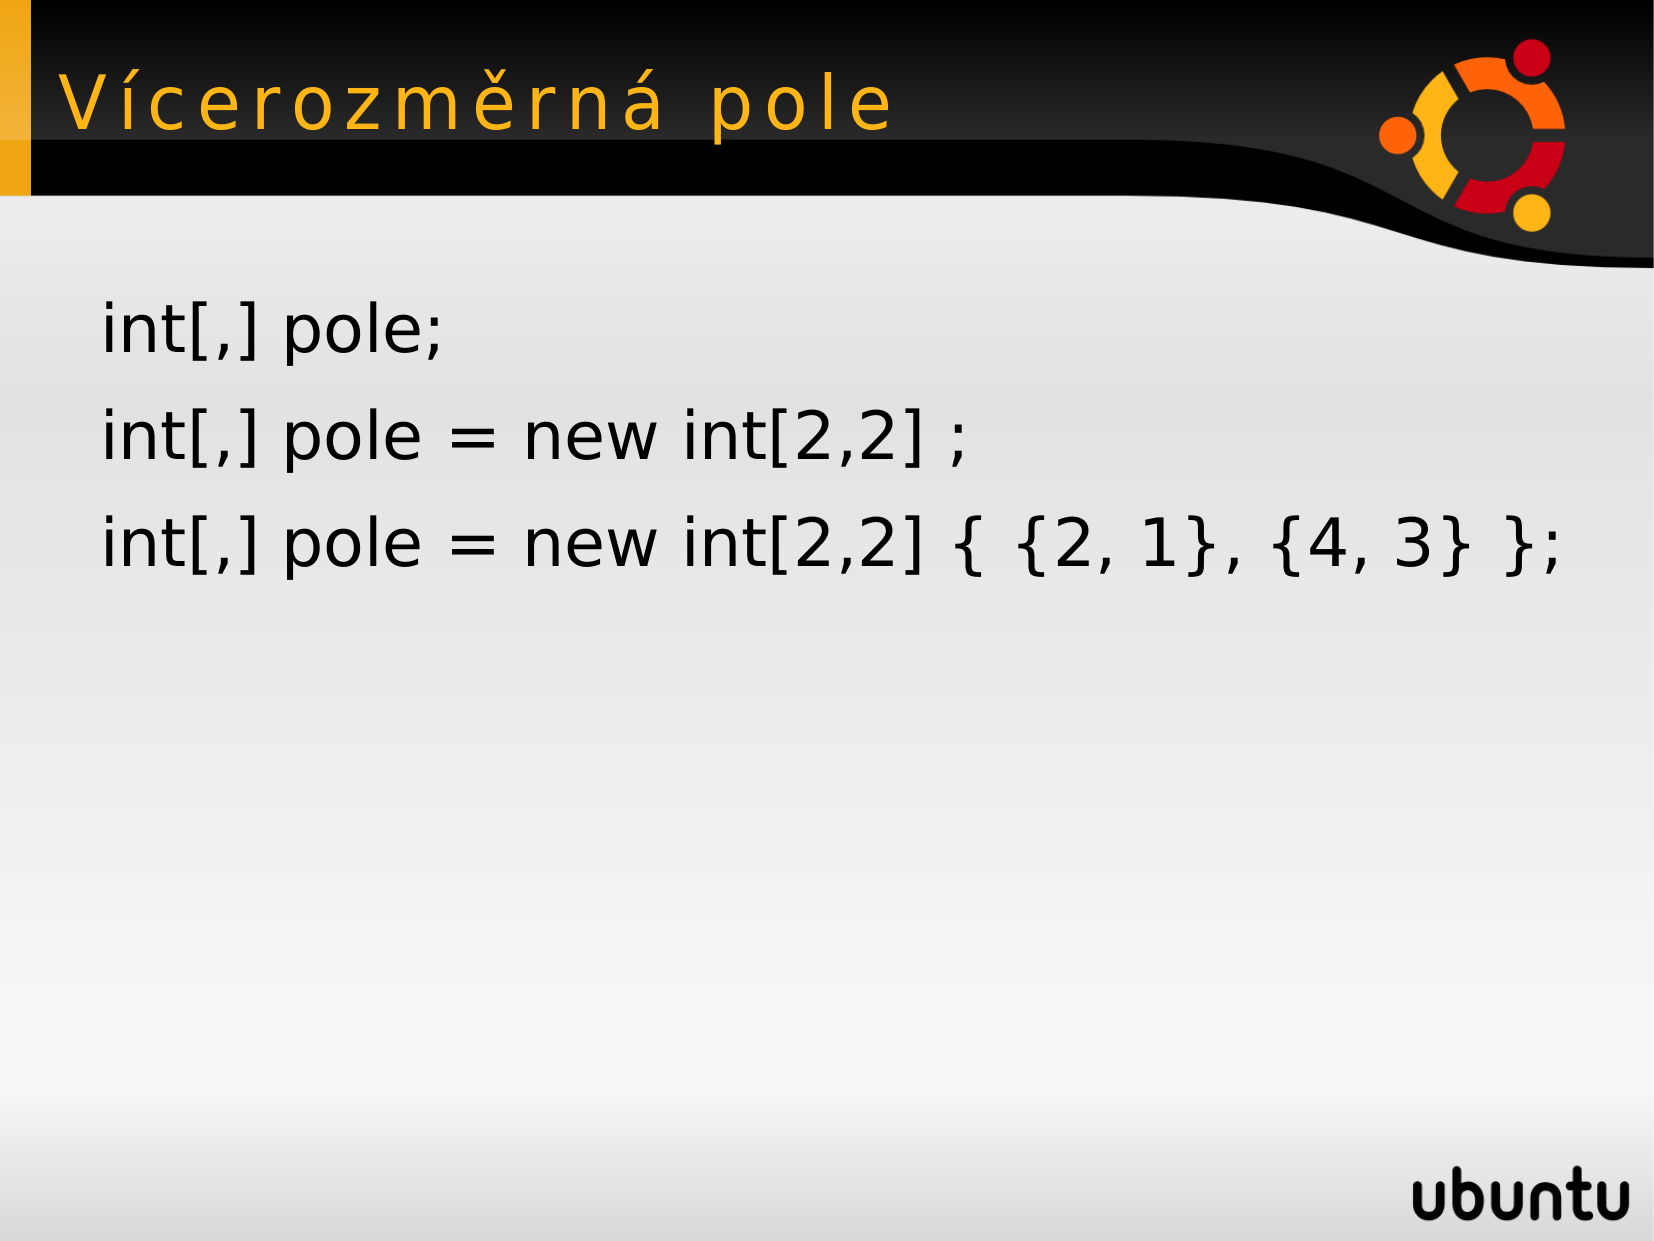

# Vícerozměrná pole
int[,] pole;
int[,] pole = new int[2,2] ;
int[,] pole = new int[2,2] { {2, 1}, {4, 3} };